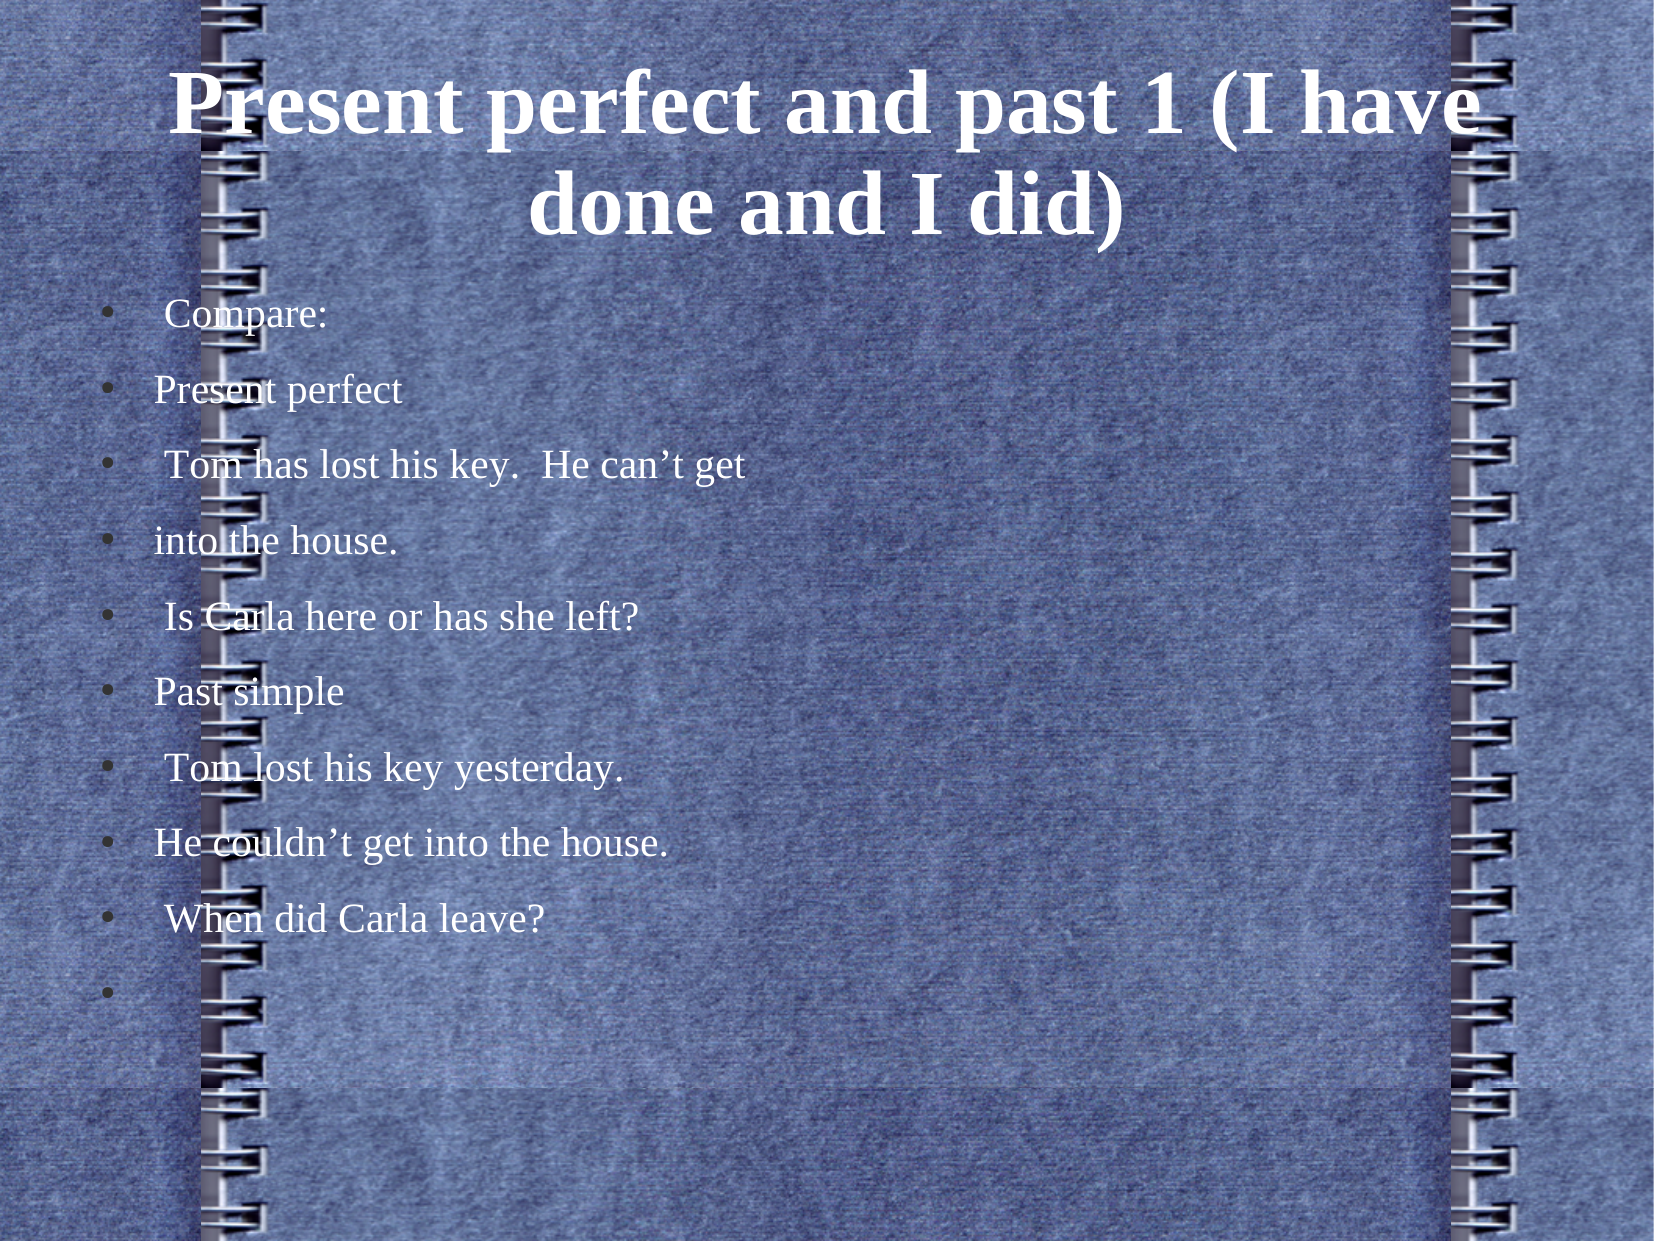

# Present perfect and past 1 (I have done and I did)
 Compare:
Present perfect
 Tom has lost his key. He can’t get
into the house.
 Is Carla here or has she left?
Past simple
 Tom lost his key yesterday.
He couldn’t get into the house.
 When did Carla leave?